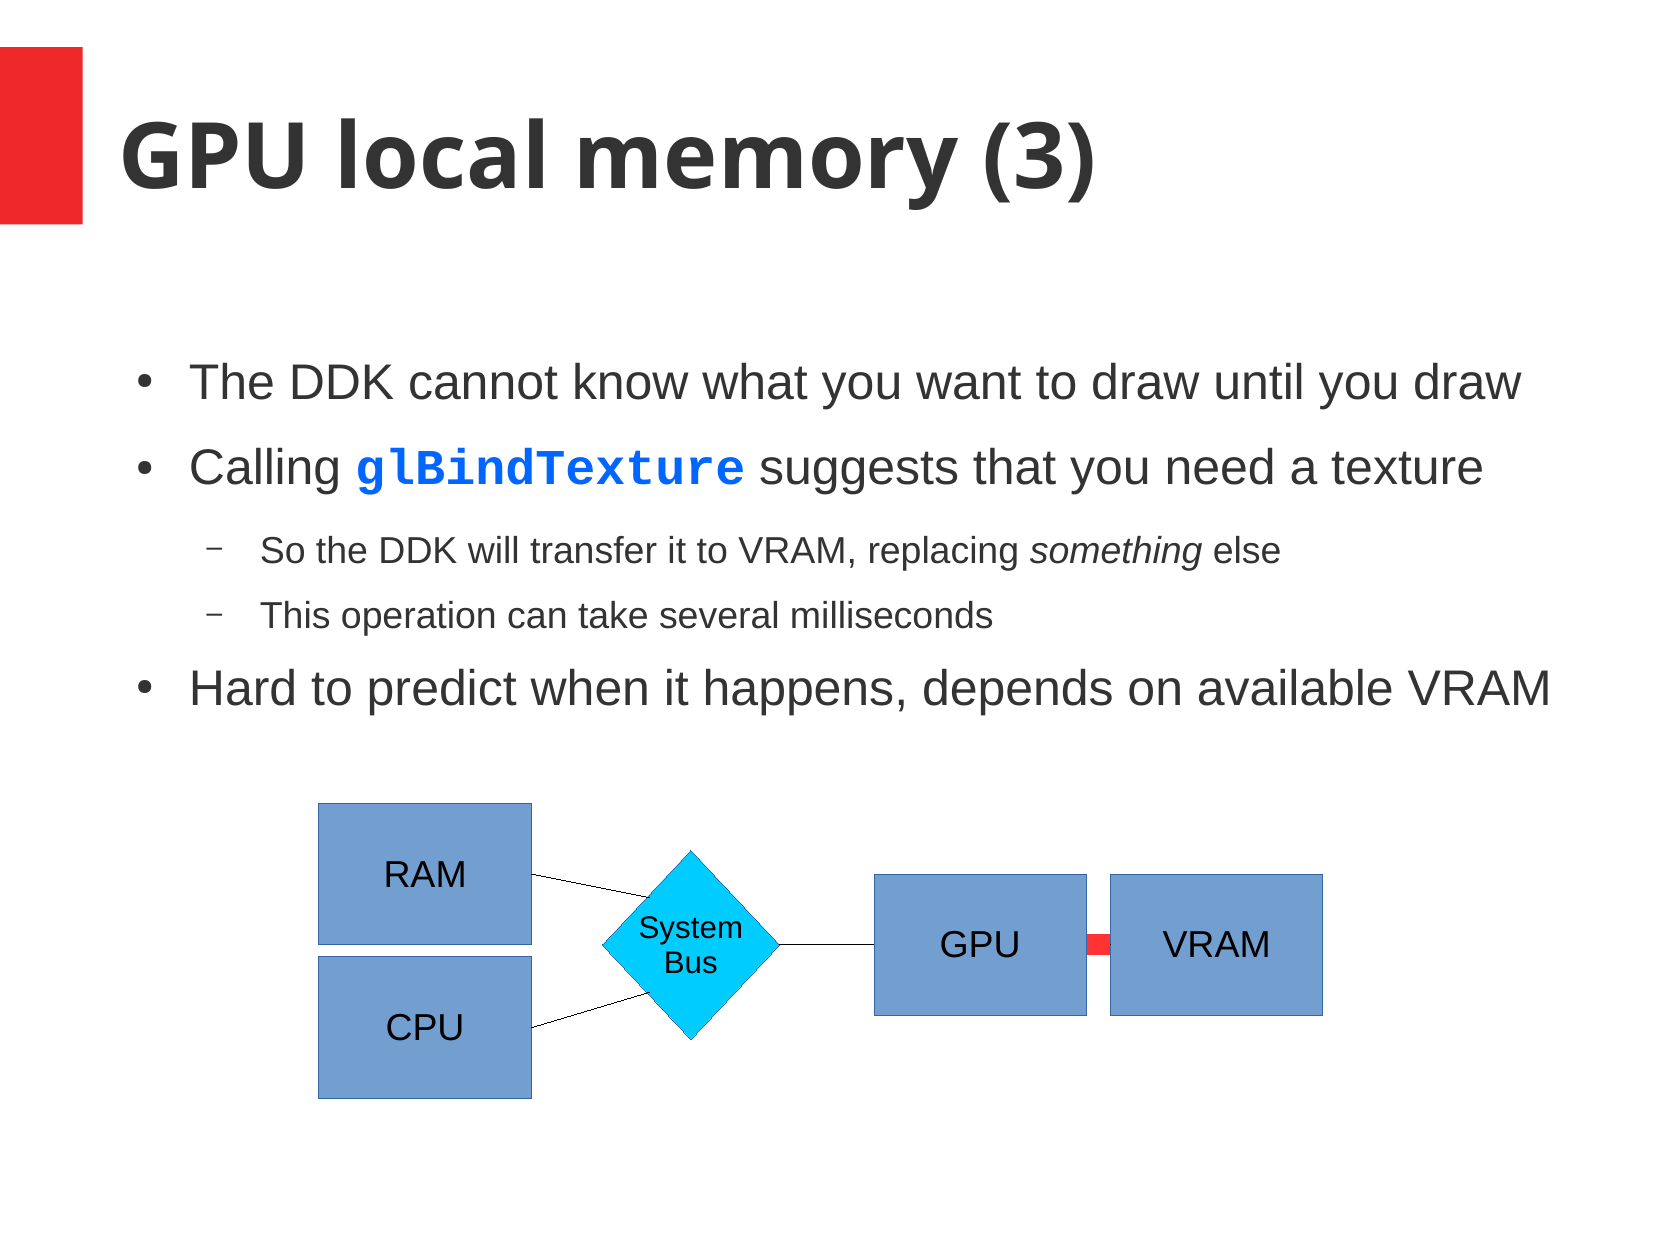

# GPU local memory (3)
The DDK cannot know what you want to draw until you draw
Calling glBindTexture suggests that you need a texture
So the DDK will transfer it to VRAM, replacing something else
This operation can take several milliseconds
Hard to predict when it happens, depends on available VRAM
RAM
System
Bus
GPU
VRAM
CPU